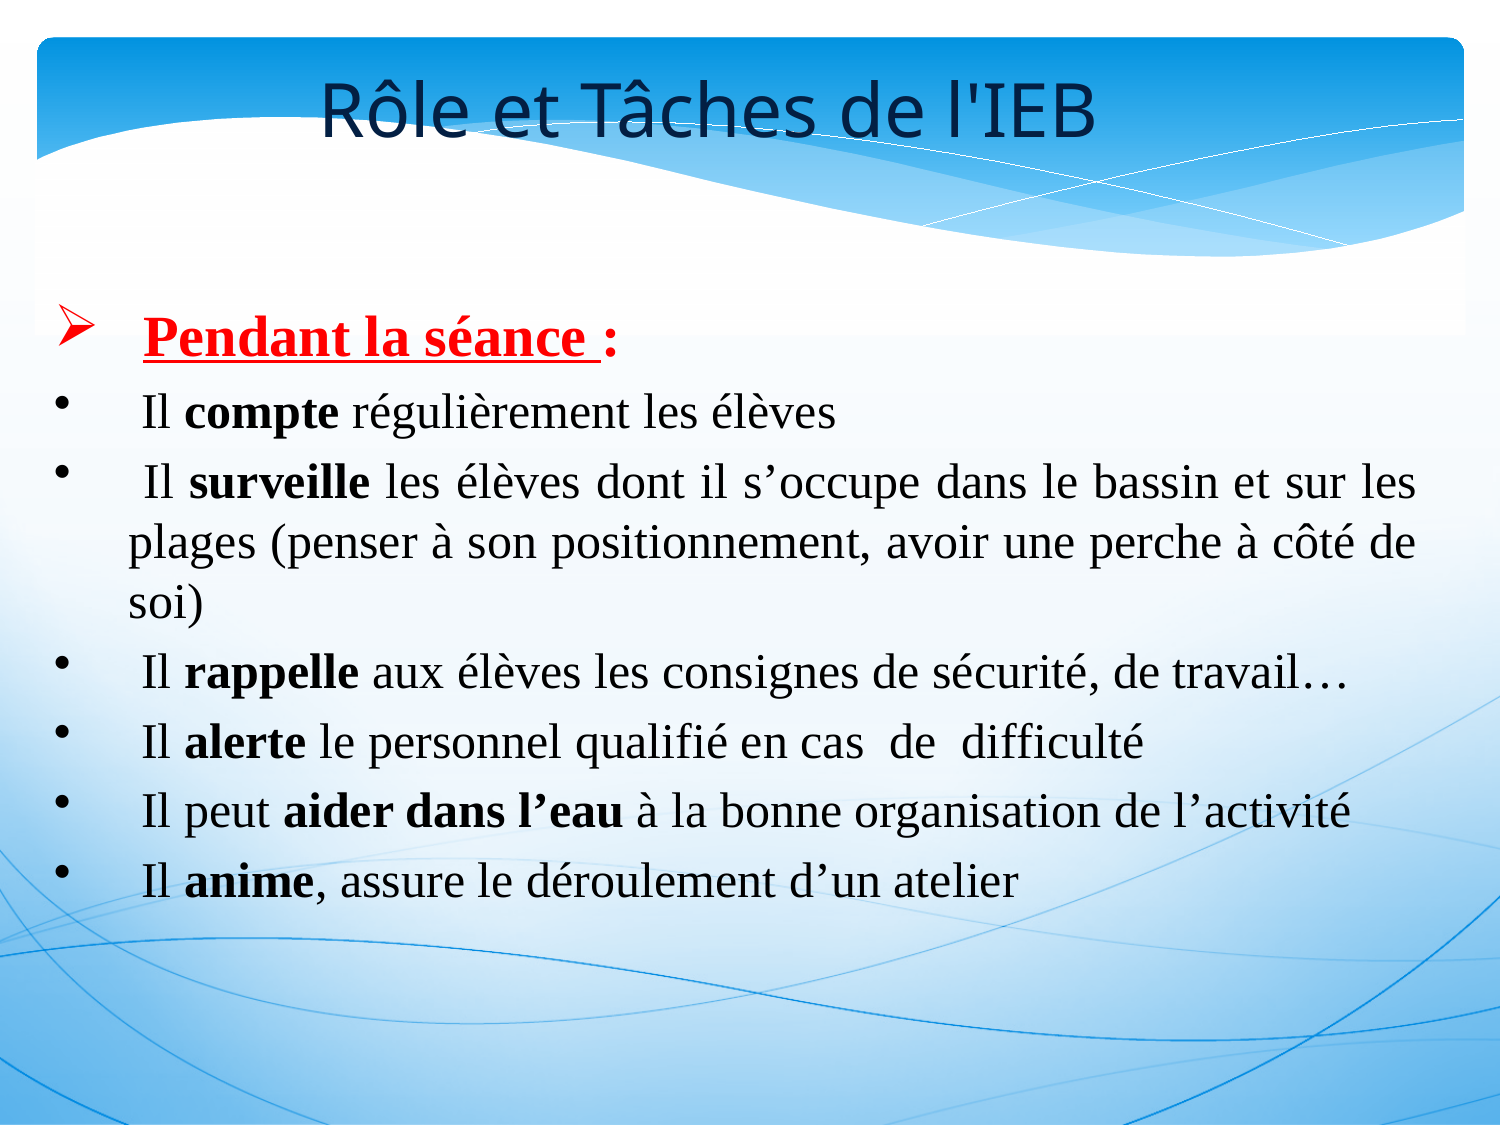

Rôle et Tâches de l'IEB
 Pendant la séance :
 Il compte régulièrement les élèves
 Il surveille les élèves dont il s’occupe dans le bassin et sur les plages (penser à son positionnement, avoir une perche à côté de soi)
 Il rappelle aux élèves les consignes de sécurité, de travail…
 Il alerte le personnel qualifié en cas de difficulté
 Il peut aider dans l’eau à la bonne organisation de l’activité
 Il anime, assure le déroulement d’un atelier